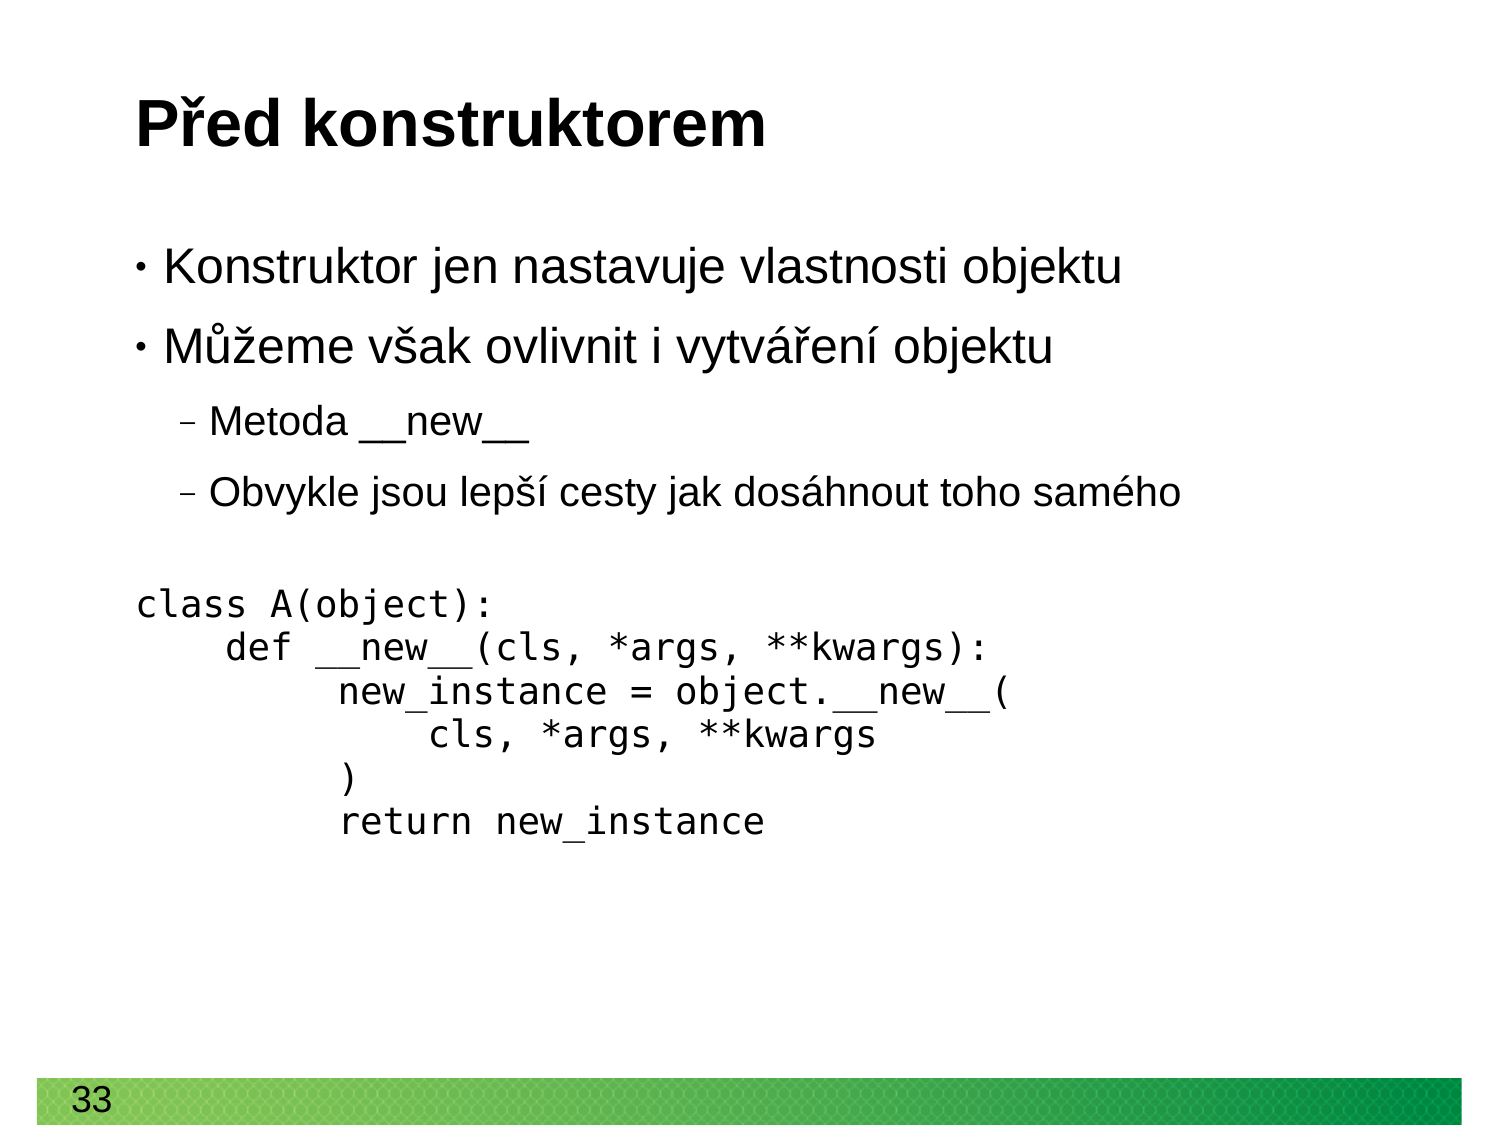

# Před konstruktorem
Konstruktor jen nastavuje vlastnosti objektu
Můžeme však ovlivnit i vytváření objektu
Metoda __new__
Obvykle jsou lepší cesty jak dosáhnout toho samého
class A(object):
 def __new__(cls, *args, **kwargs):
 new_instance = object.__new__(
 cls, *args, **kwargs
 )
 return new_instance